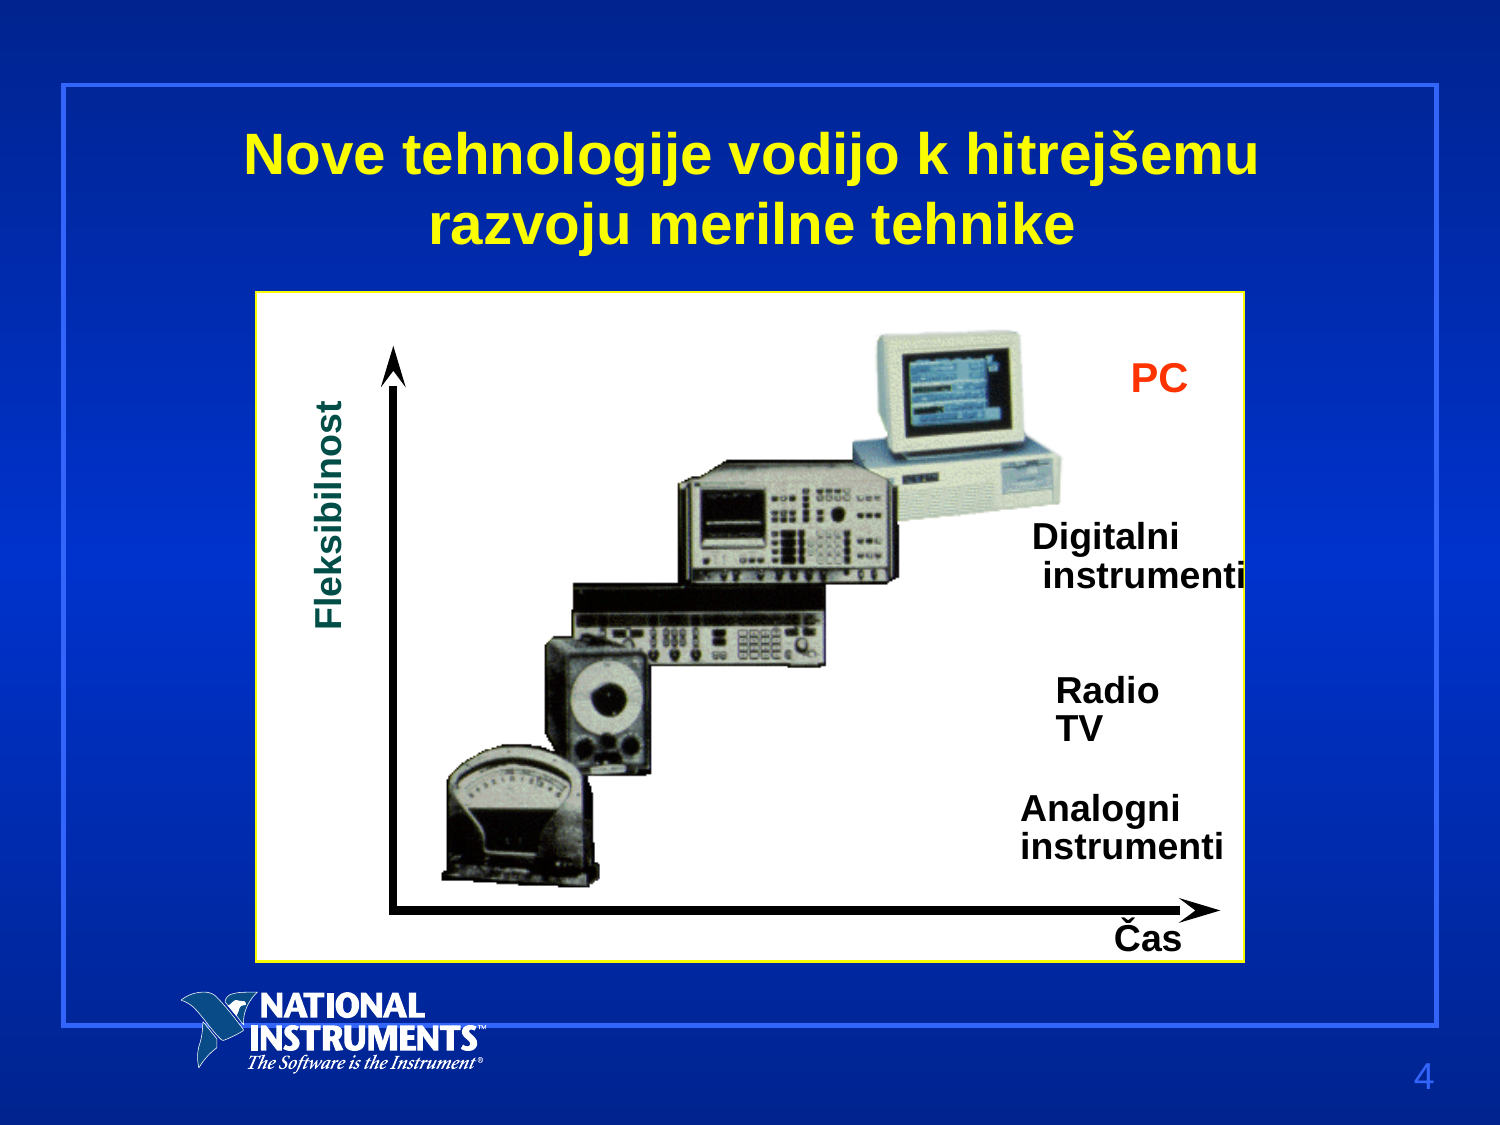

# Nove tehnologije vodijo k hitrejšemu razvoju merilne tehnike
PC
Fleksibilnost
Digitalni
 instrumenti
Radio
TV
Analogni
instrumenti
Čas